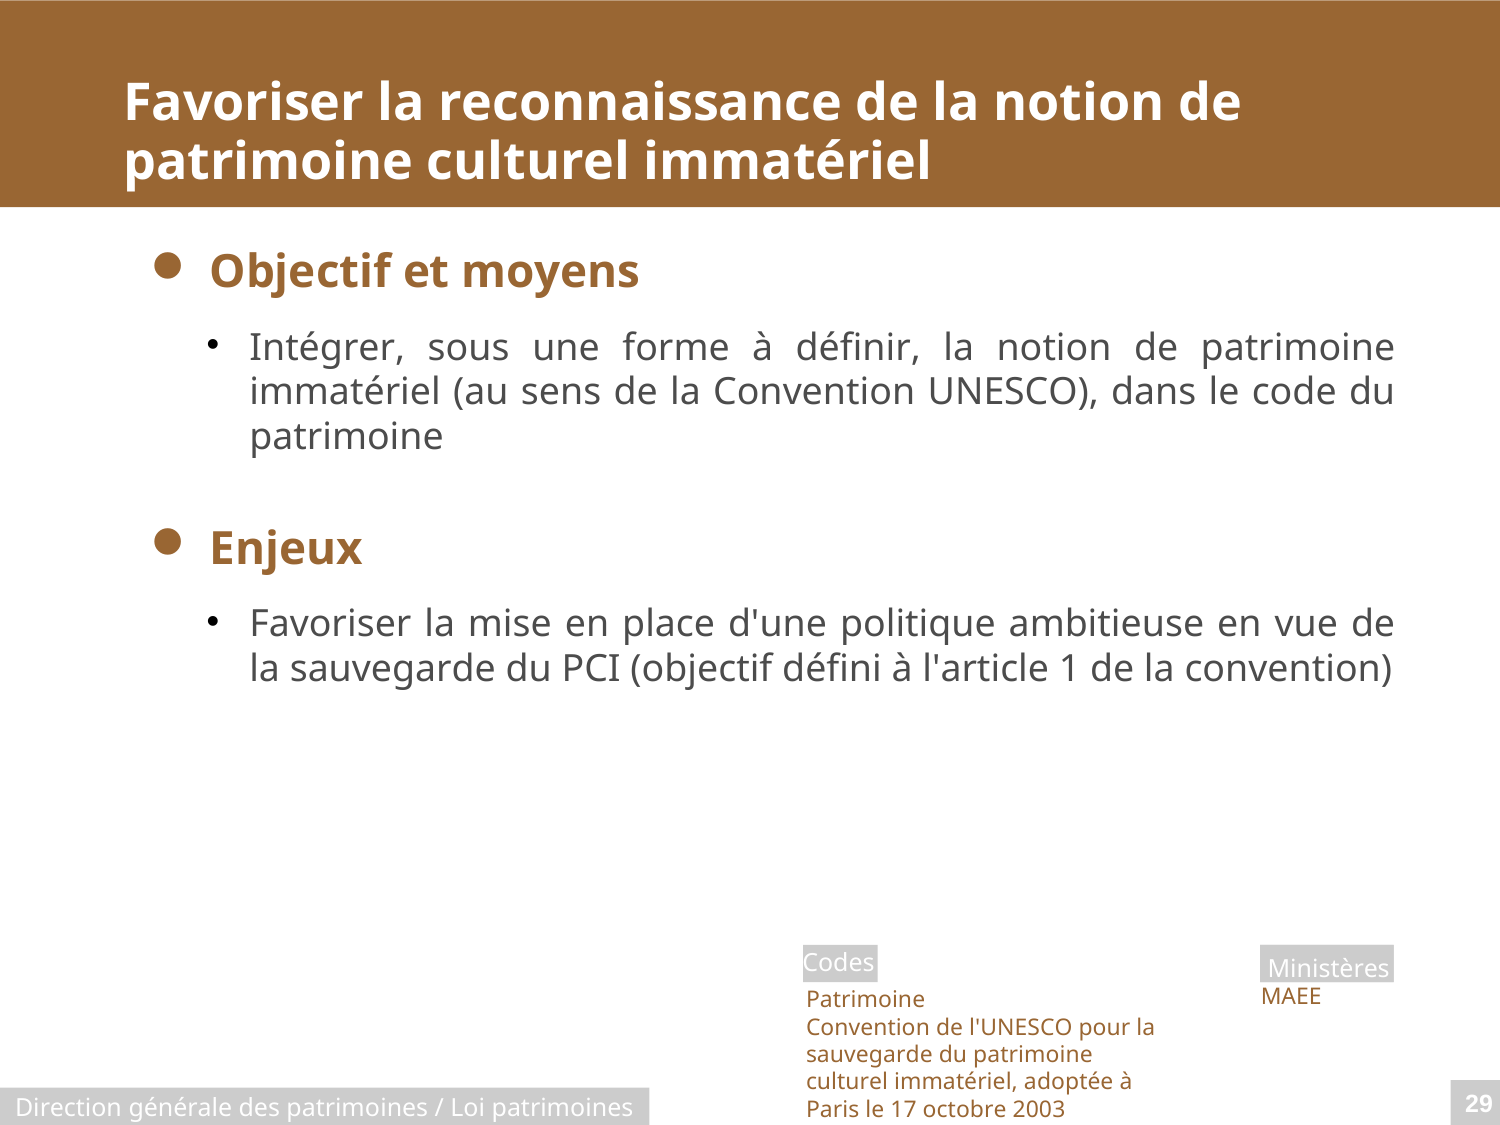

# Favoriser la reconnaissance de la notion de patrimoine culturel immatériel
Objectif et moyens
Intégrer, sous une forme à définir, la notion de patrimoine immatériel (au sens de la Convention UNESCO), dans le code du patrimoine
Enjeux
Favoriser la mise en place d'une politique ambitieuse en vue de la sauvegarde du PCI (objectif défini à l'article 1 de la convention)
Codes
Ministères
Ministères
MAEE
Patrimoine
Convention de l'UNESCO pour la sauvegarde du patrimoine culturel immatériel, adoptée à Paris le 17 octobre 2003